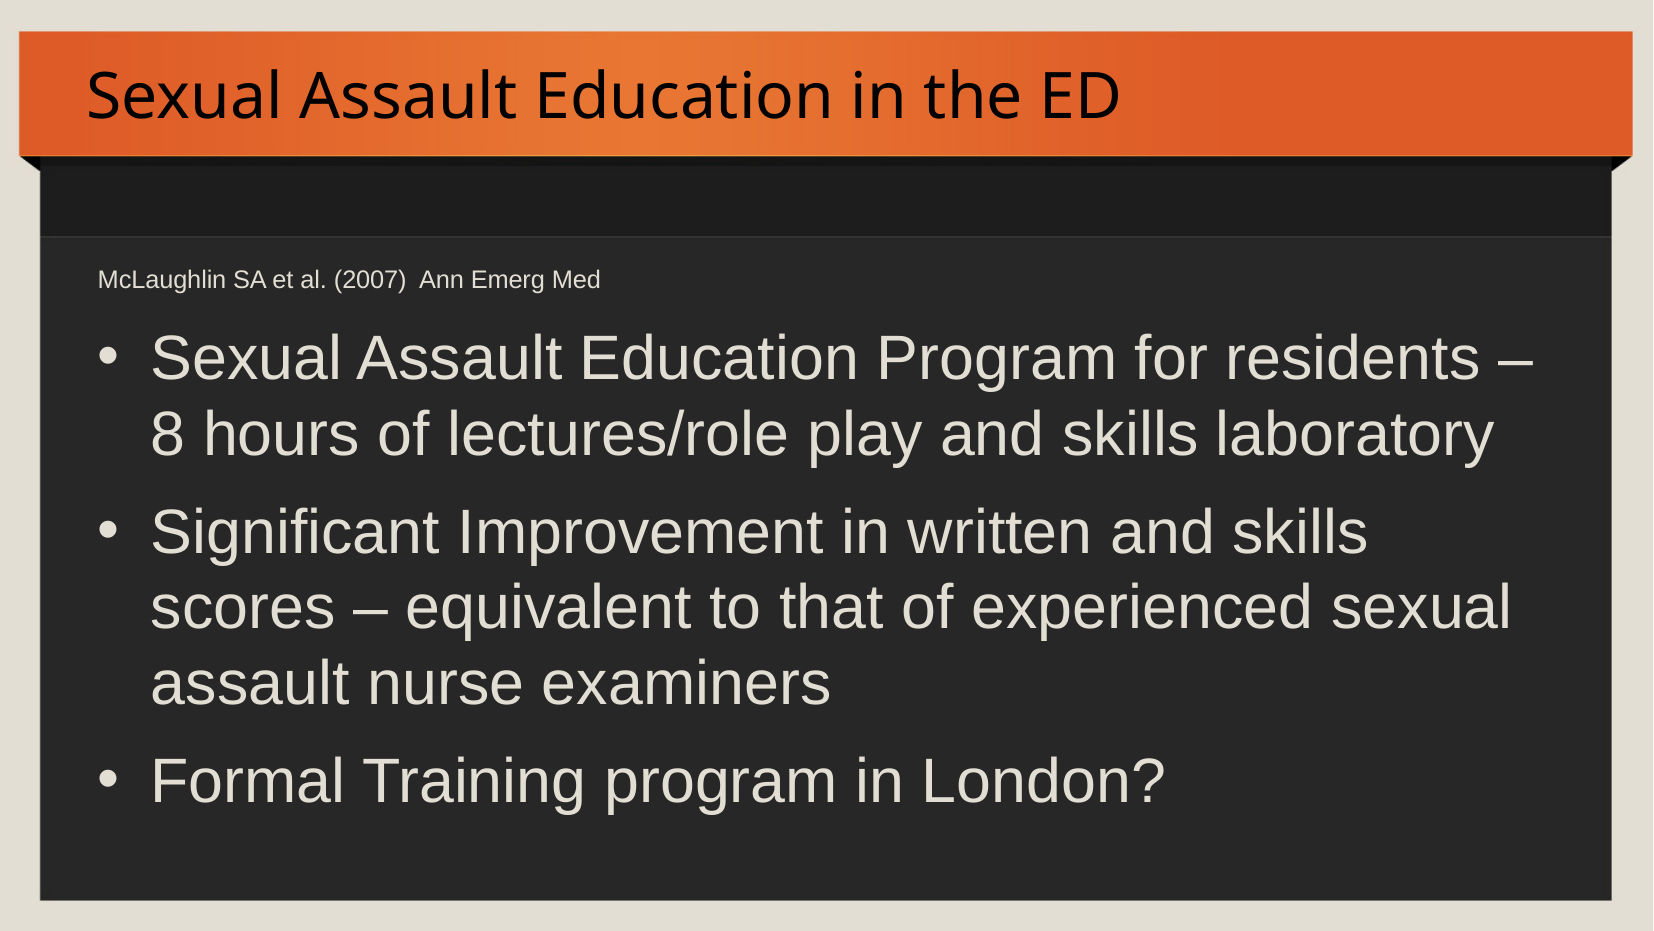

# Sexual Assault Education in the ED
McLaughlin SA et al. (2007) Ann Emerg Med
Sexual Assault Education Program for residents – 8 hours of lectures/role play and skills laboratory
Significant Improvement in written and skills scores – equivalent to that of experienced sexual assault nurse examiners
Formal Training program in London?